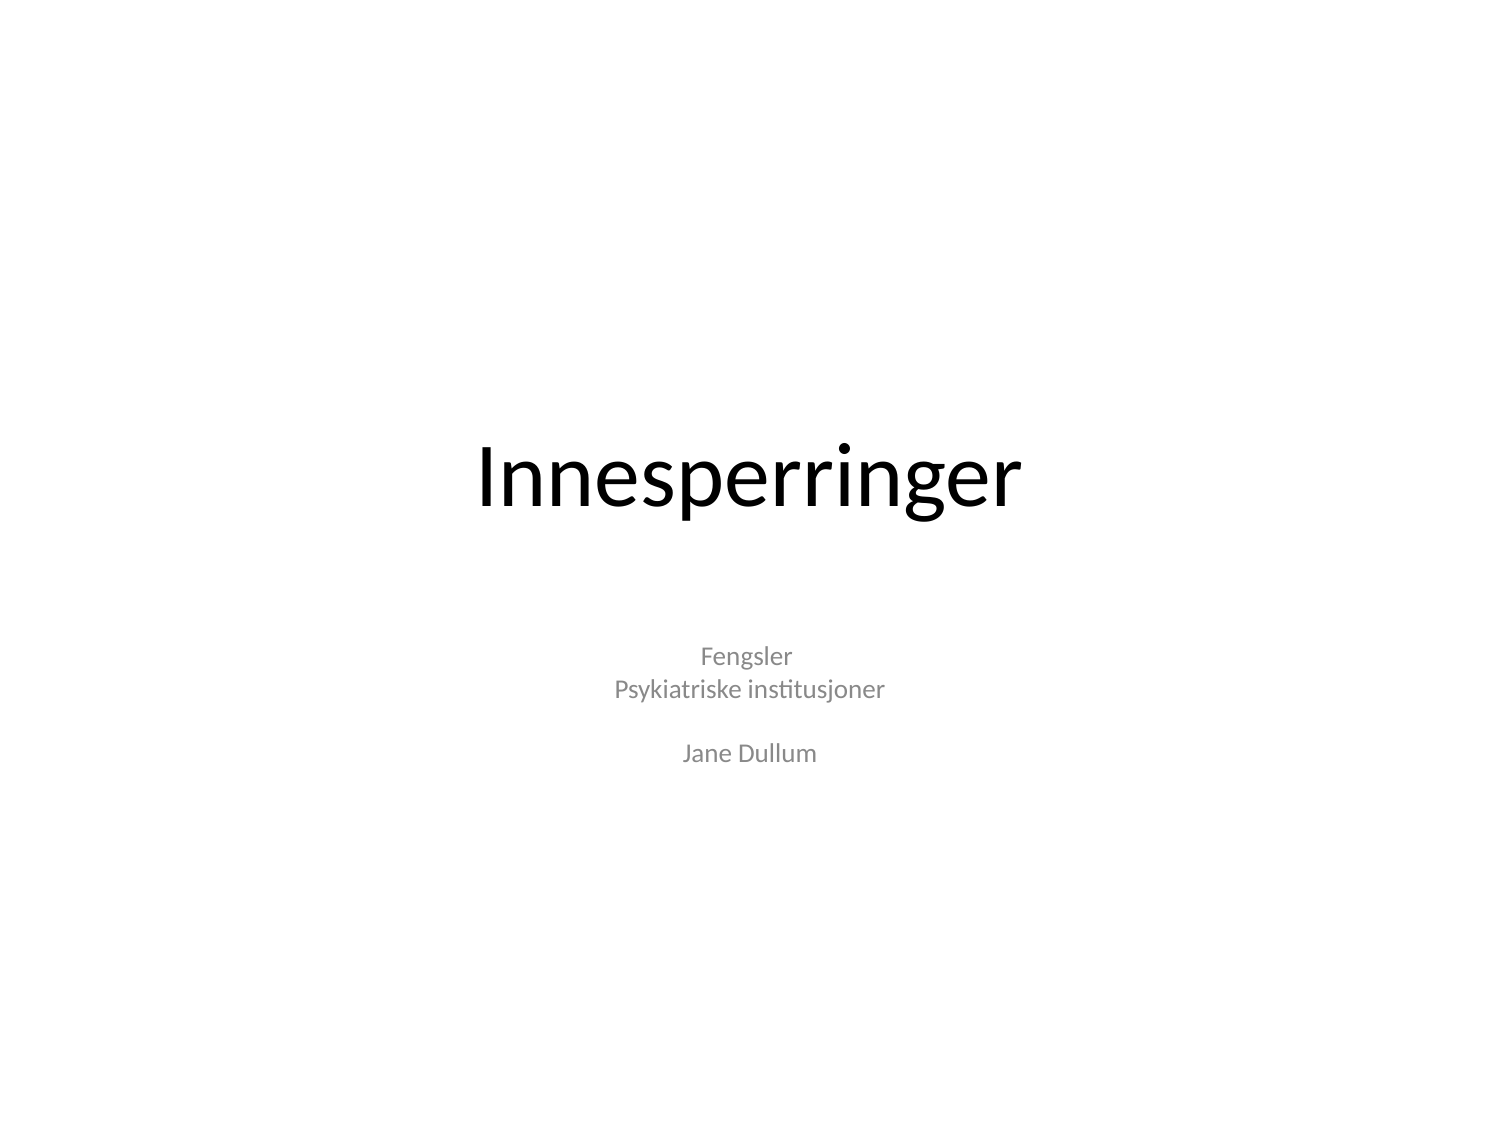

# Innesperringer
Fengsler
Psykiatriske institusjoner
Jane Dullum